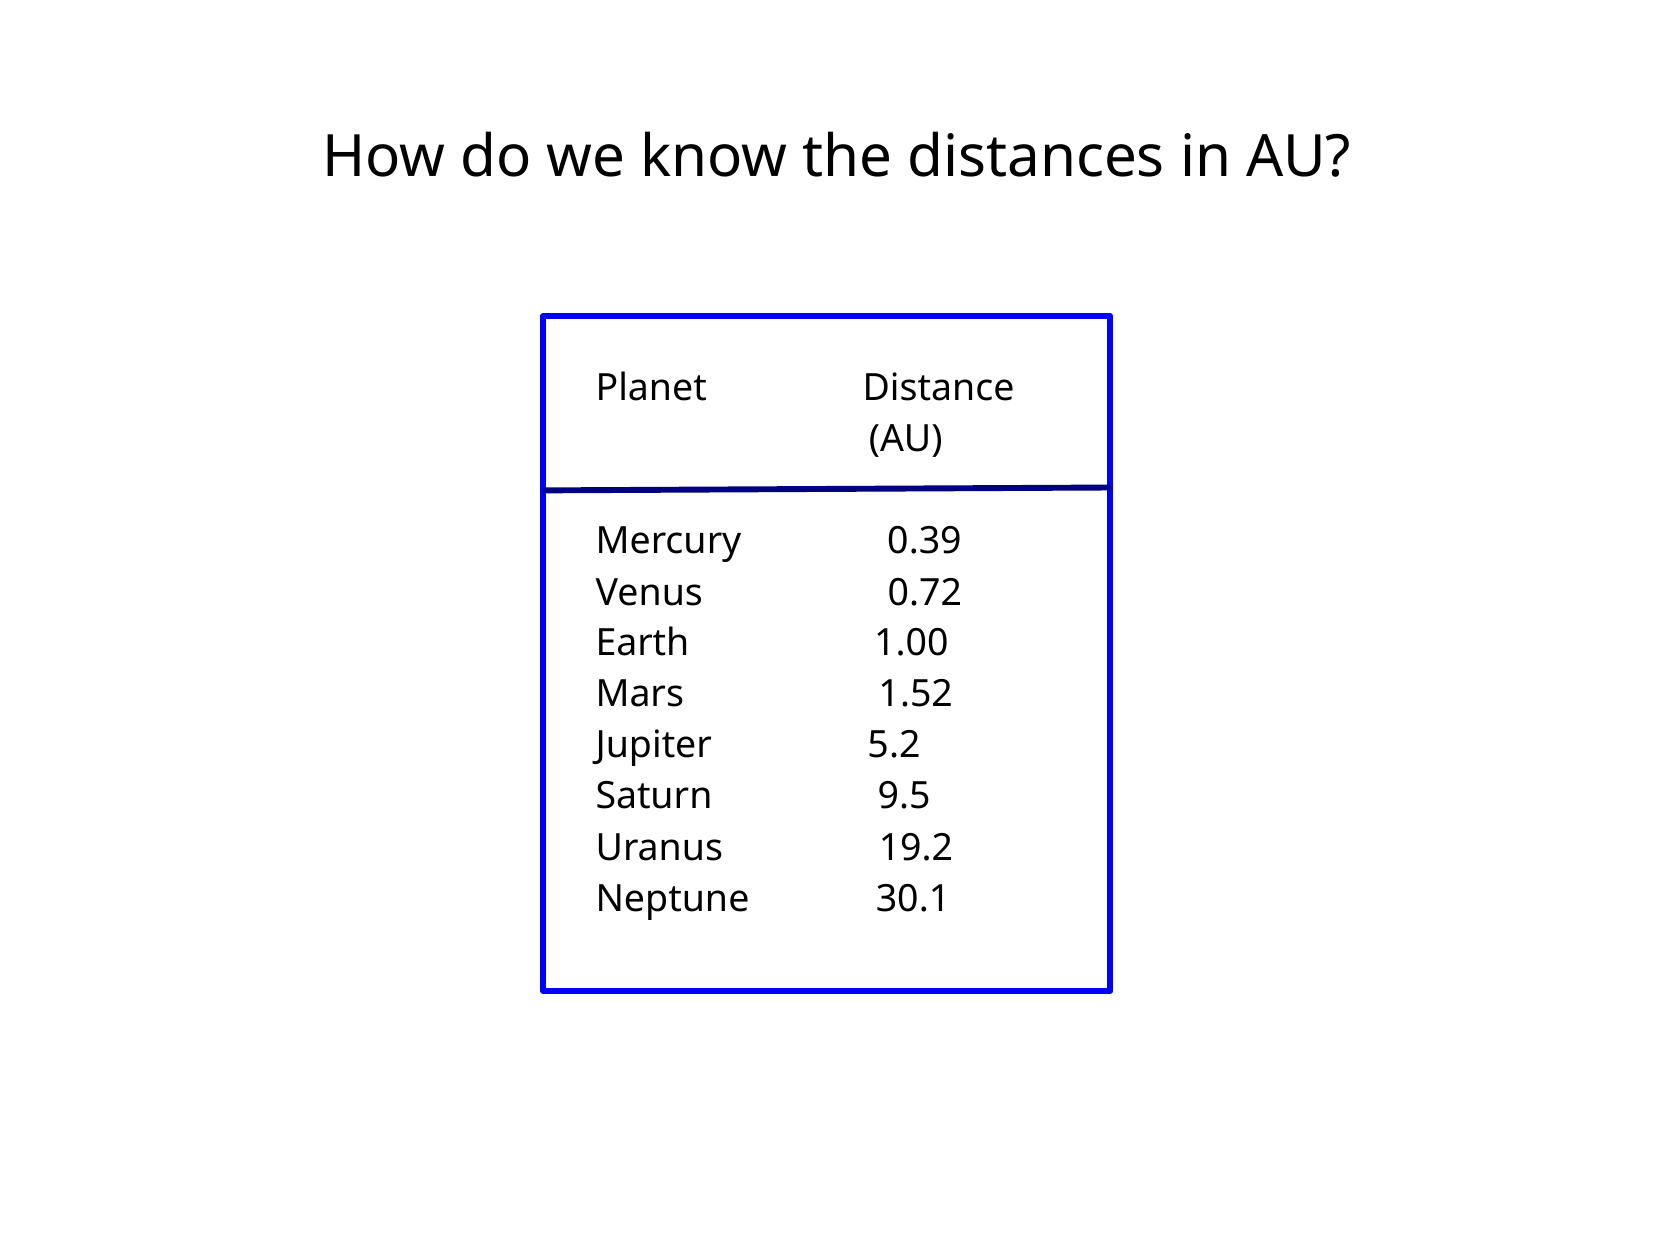

# How do we know the distances in AU?
Planet Distance
 (AU)
Mercury 0.39
Venus 0.72
Earth 1.00
Mars 1.52
Jupiter 5.2
Saturn 9.5
Uranus 19.2
Neptune 30.1